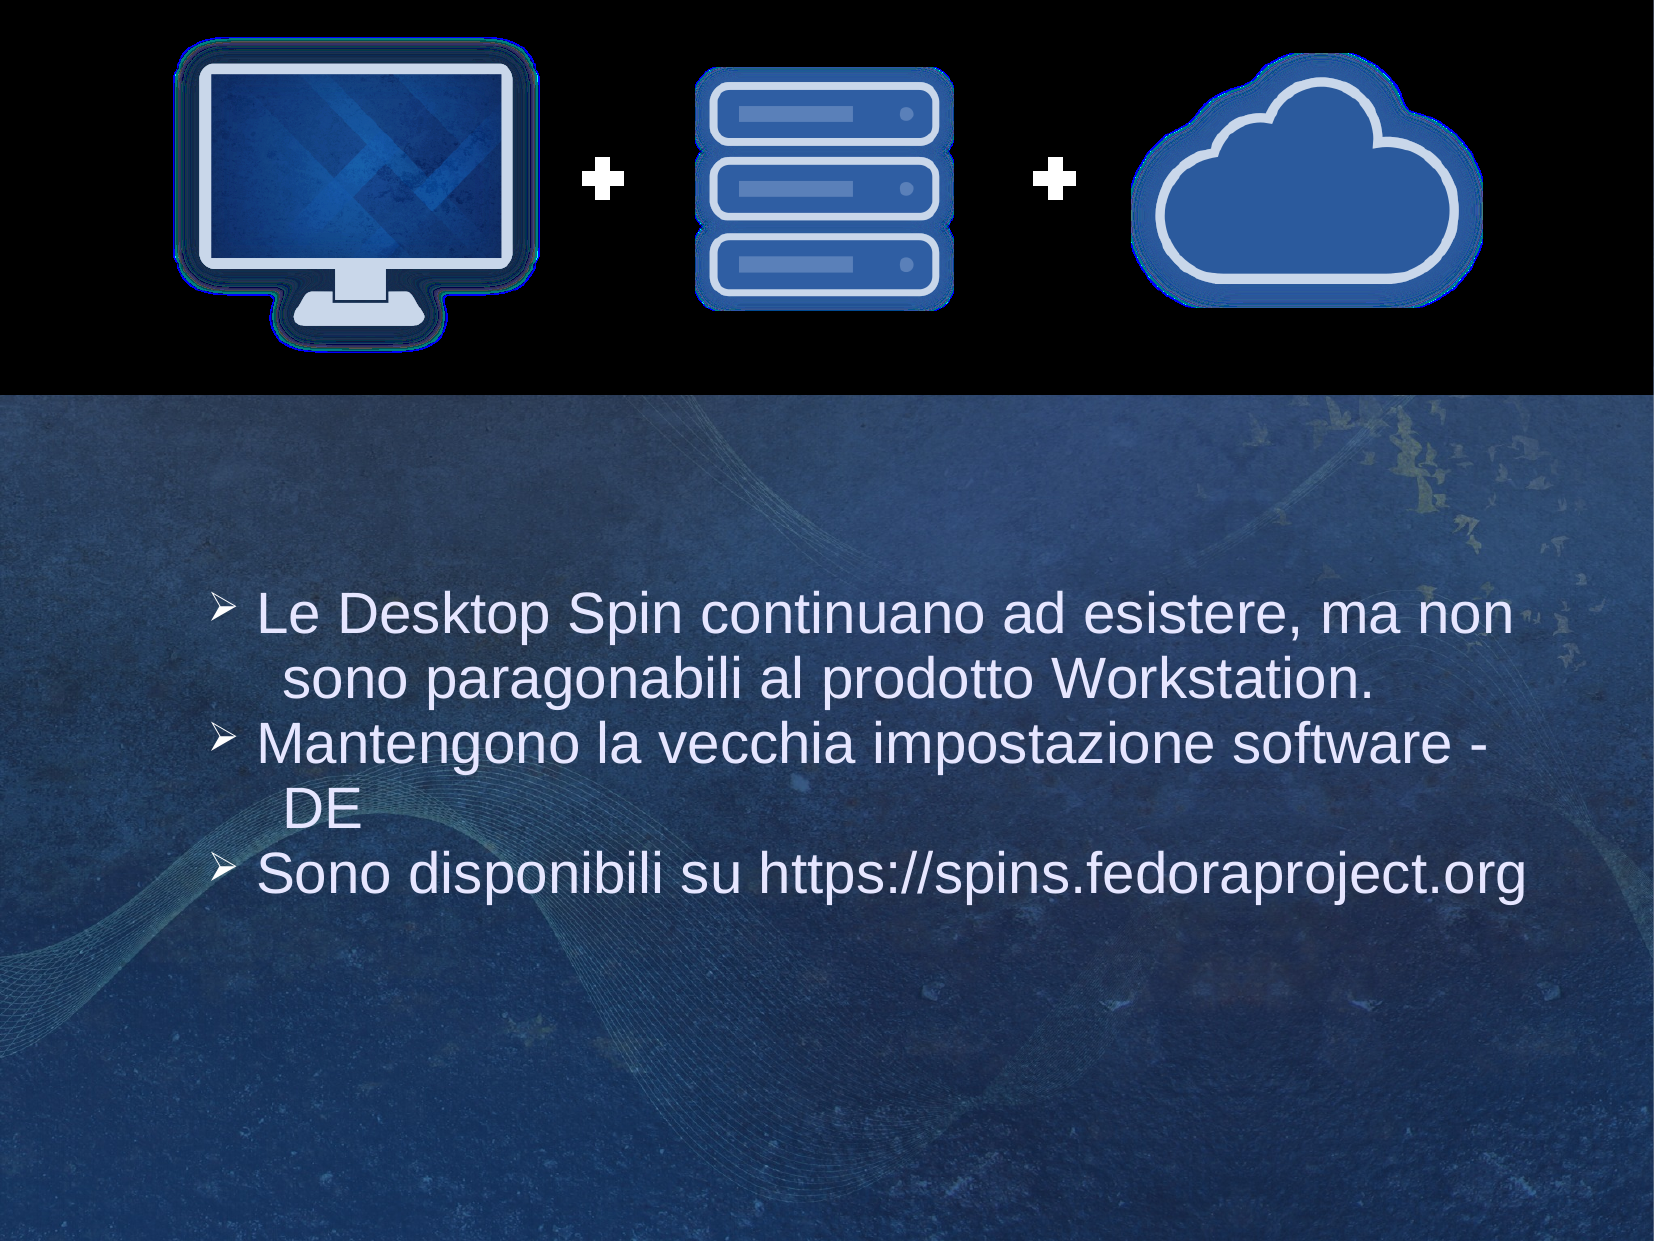

# Le Desktop Spin continuano ad esistere, ma non 	sono paragonabili al prodotto Workstation.
 Mantengono la vecchia impostazione software - 	DE
 Sono disponibili su https://spins.fedoraproject.org